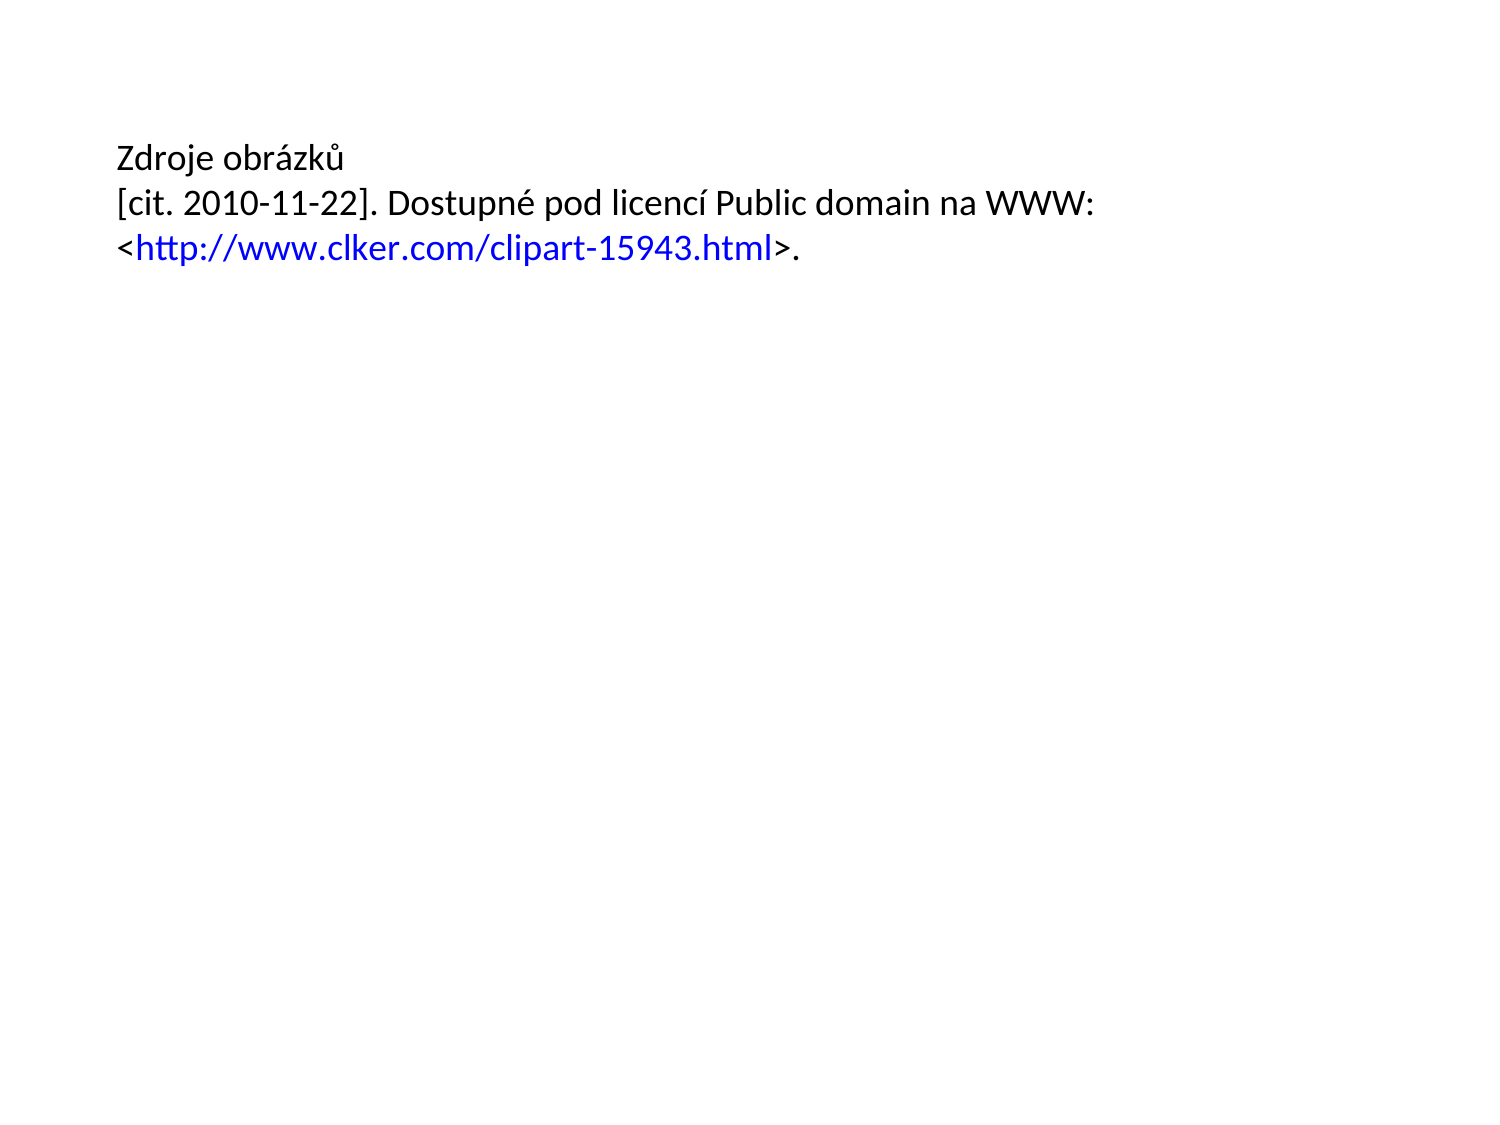

Zdroje obrázků
[cit. 2010-11-22]. Dostupné pod licencí Public domain na WWW:
<http://www.clker.com/clipart-15943.html>.